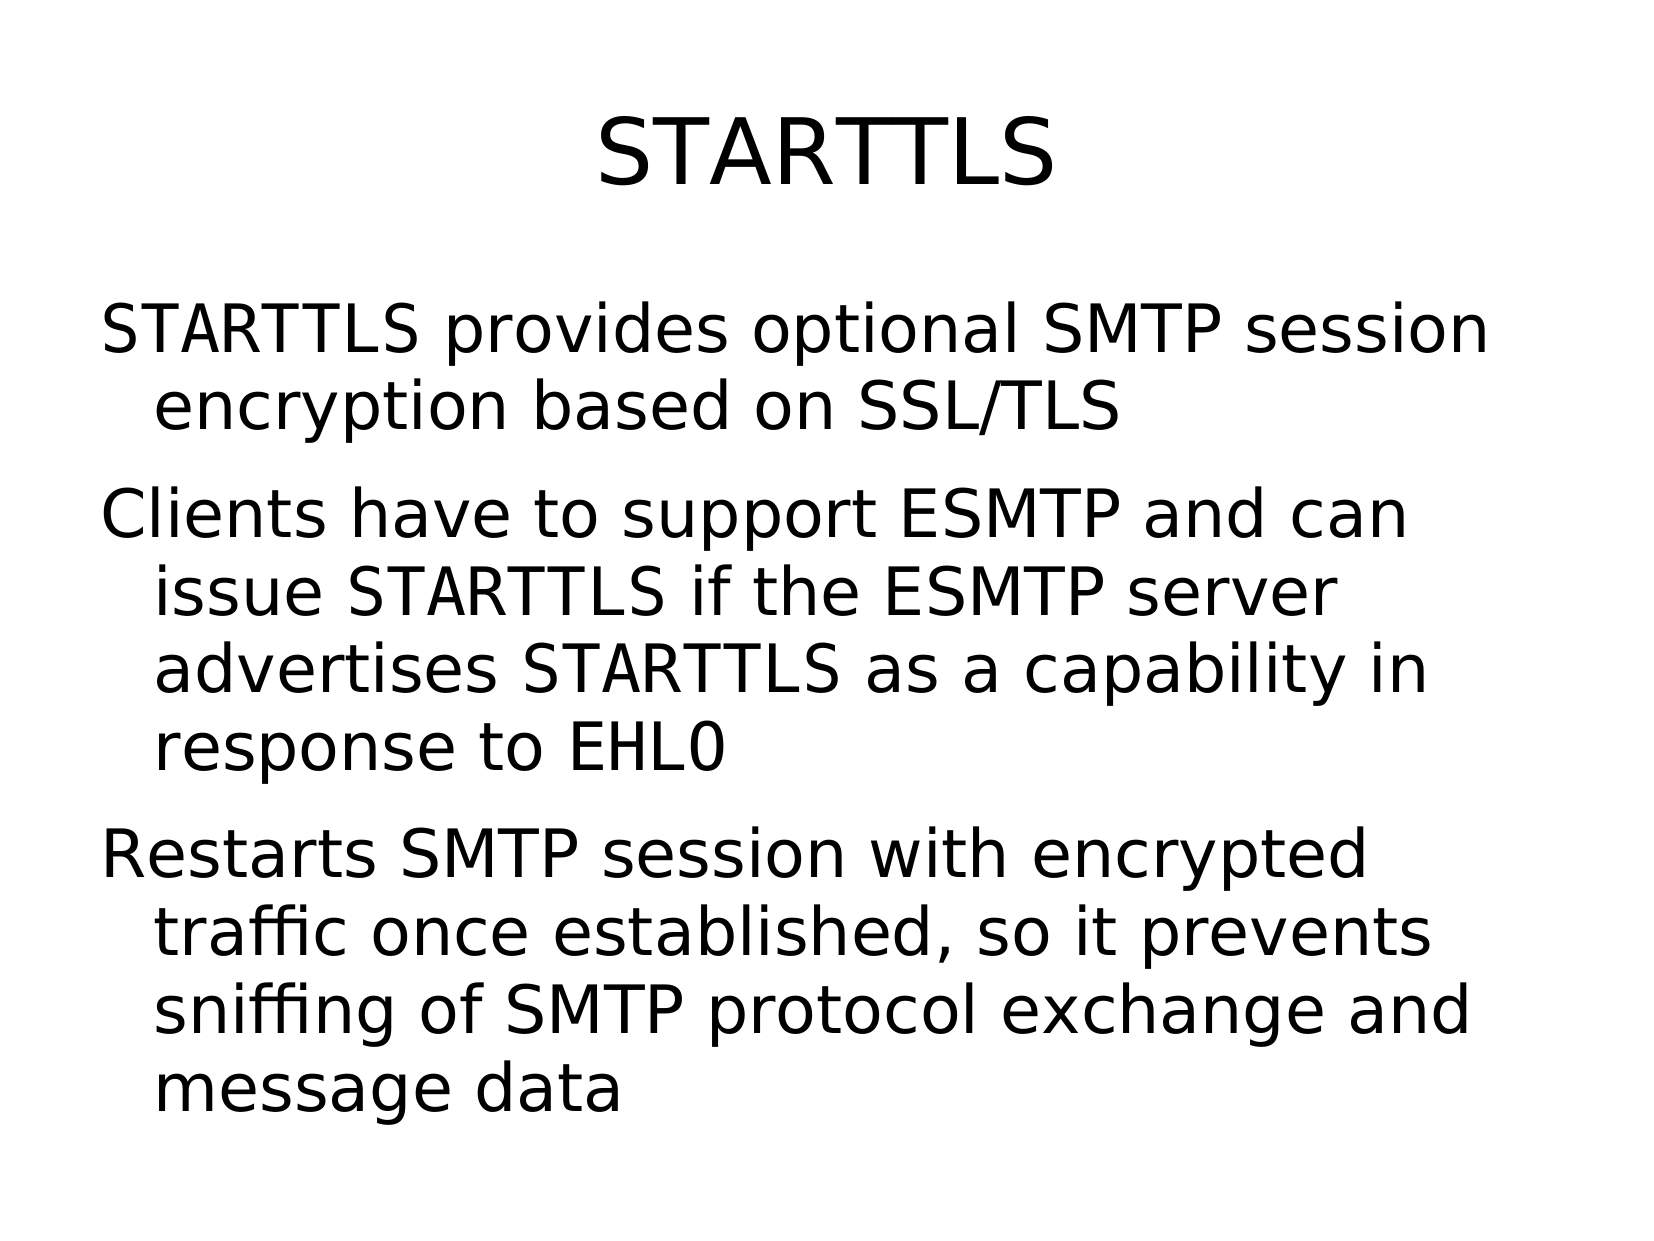

# STARTTLS
STARTTLS provides optional SMTP session encryption based on SSL/TLS
Clients have to support ESMTP and can issue STARTTLS if the ESMTP server advertises STARTTLS as a capability in response to EHLO
Restarts SMTP session with encrypted traffic once established, so it prevents sniffing of SMTP protocol exchange and message data